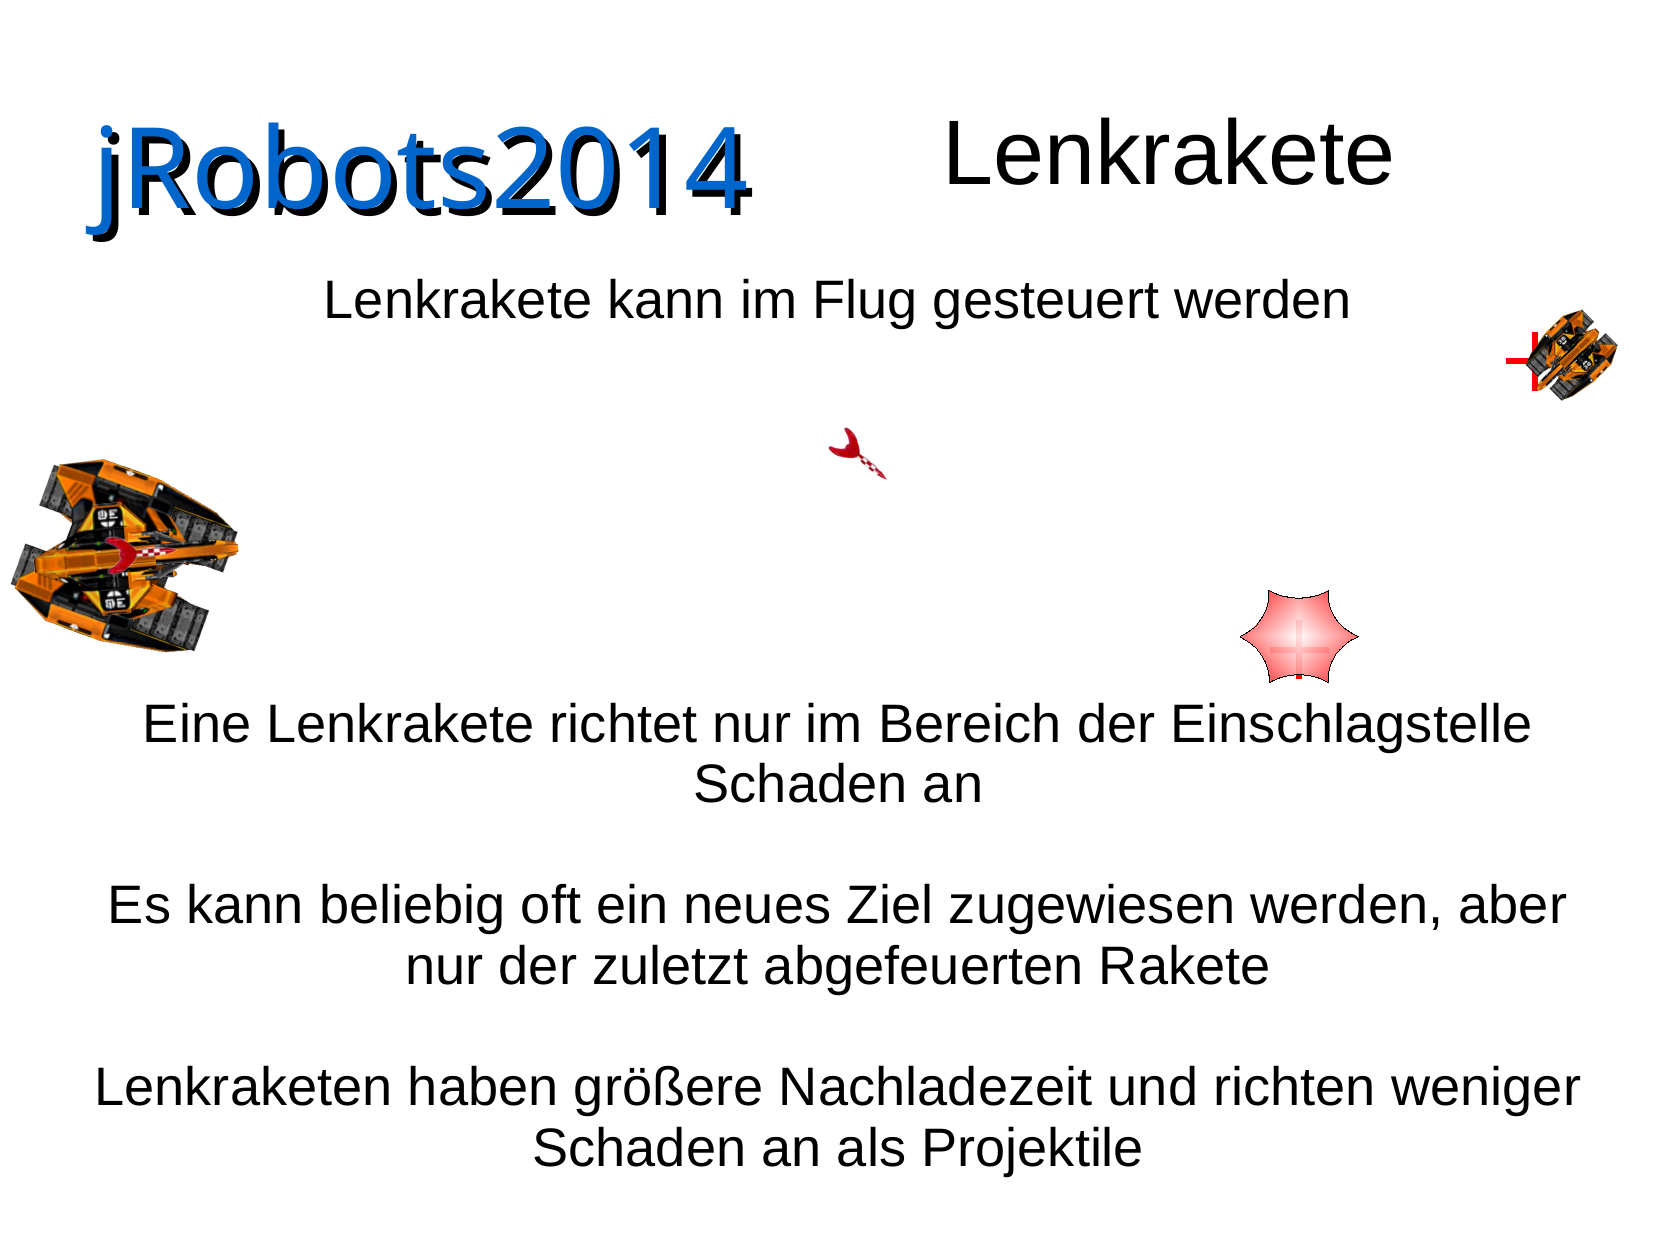

# Lenkrakete
Lenkrakete kann im Flug gesteuert werden
Eine Lenkrakete richtet nur im Bereich der Einschlagstelle Schaden an
Es kann beliebig oft ein neues Ziel zugewiesen werden, aber nur der zuletzt abgefeuerten Rakete
Lenkraketen haben größere Nachladezeit und richten weniger Schaden an als Projektile